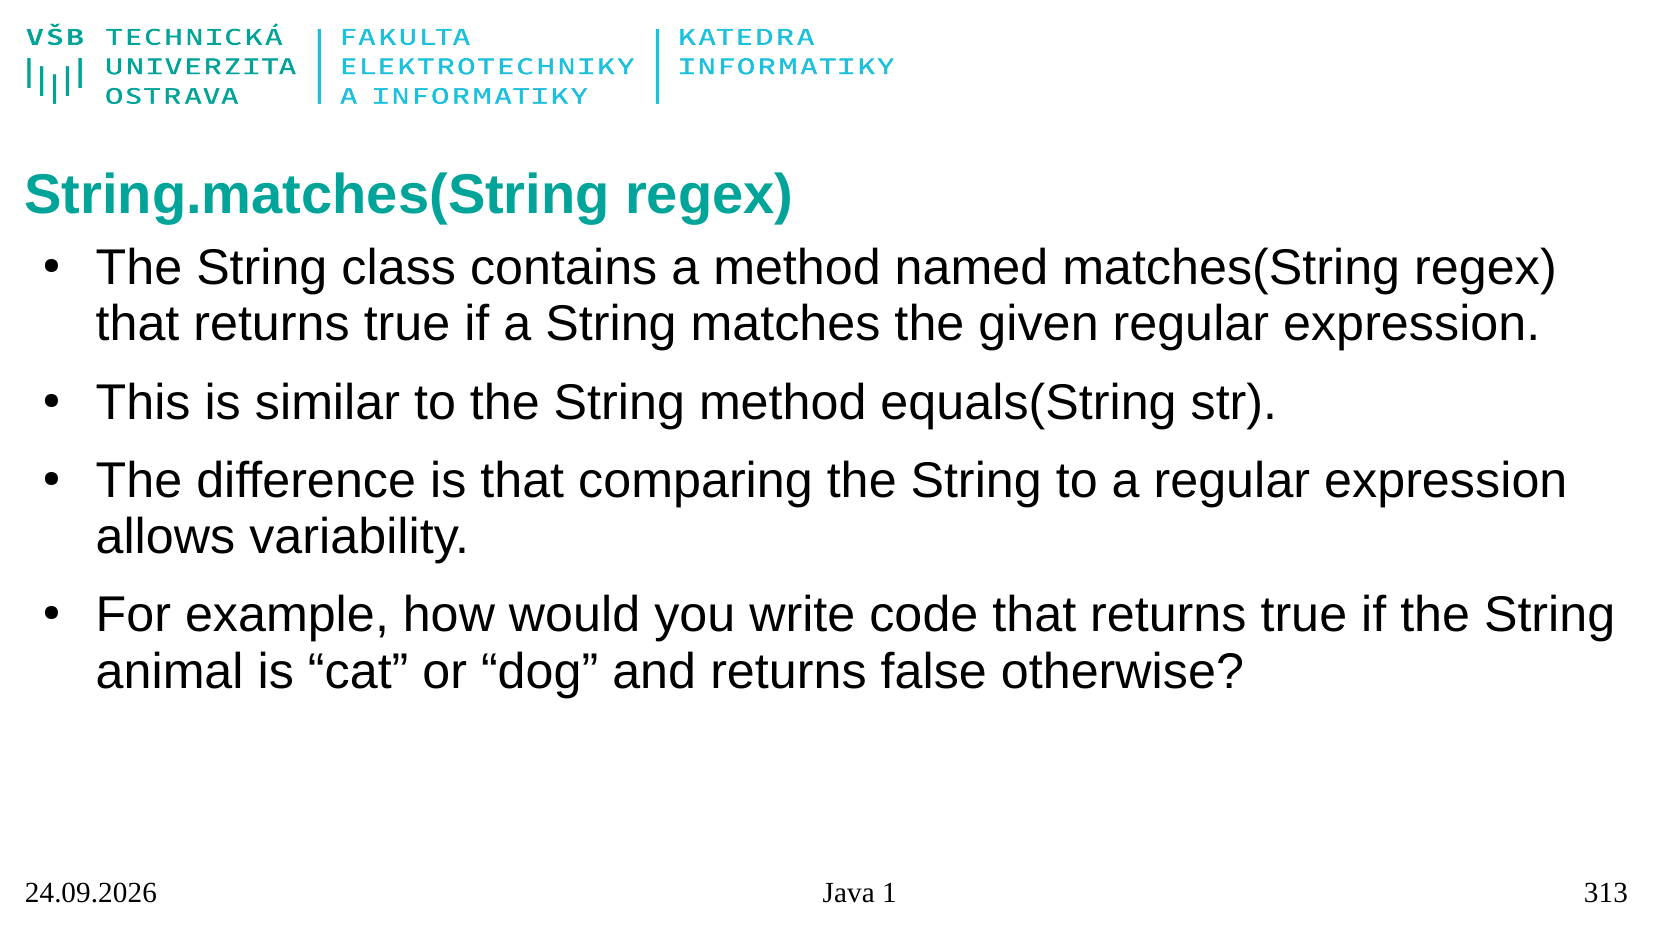

# String.matches(String regex)
The String class contains a method named matches(String regex) that returns true if a String matches the given regular expression.
This is similar to the String method equals(String str).
The difference is that comparing the String to a regular expression allows variability.
For example, how would you write code that returns true if the String animal is “cat” or “dog” and returns false otherwise?
Java 1
313